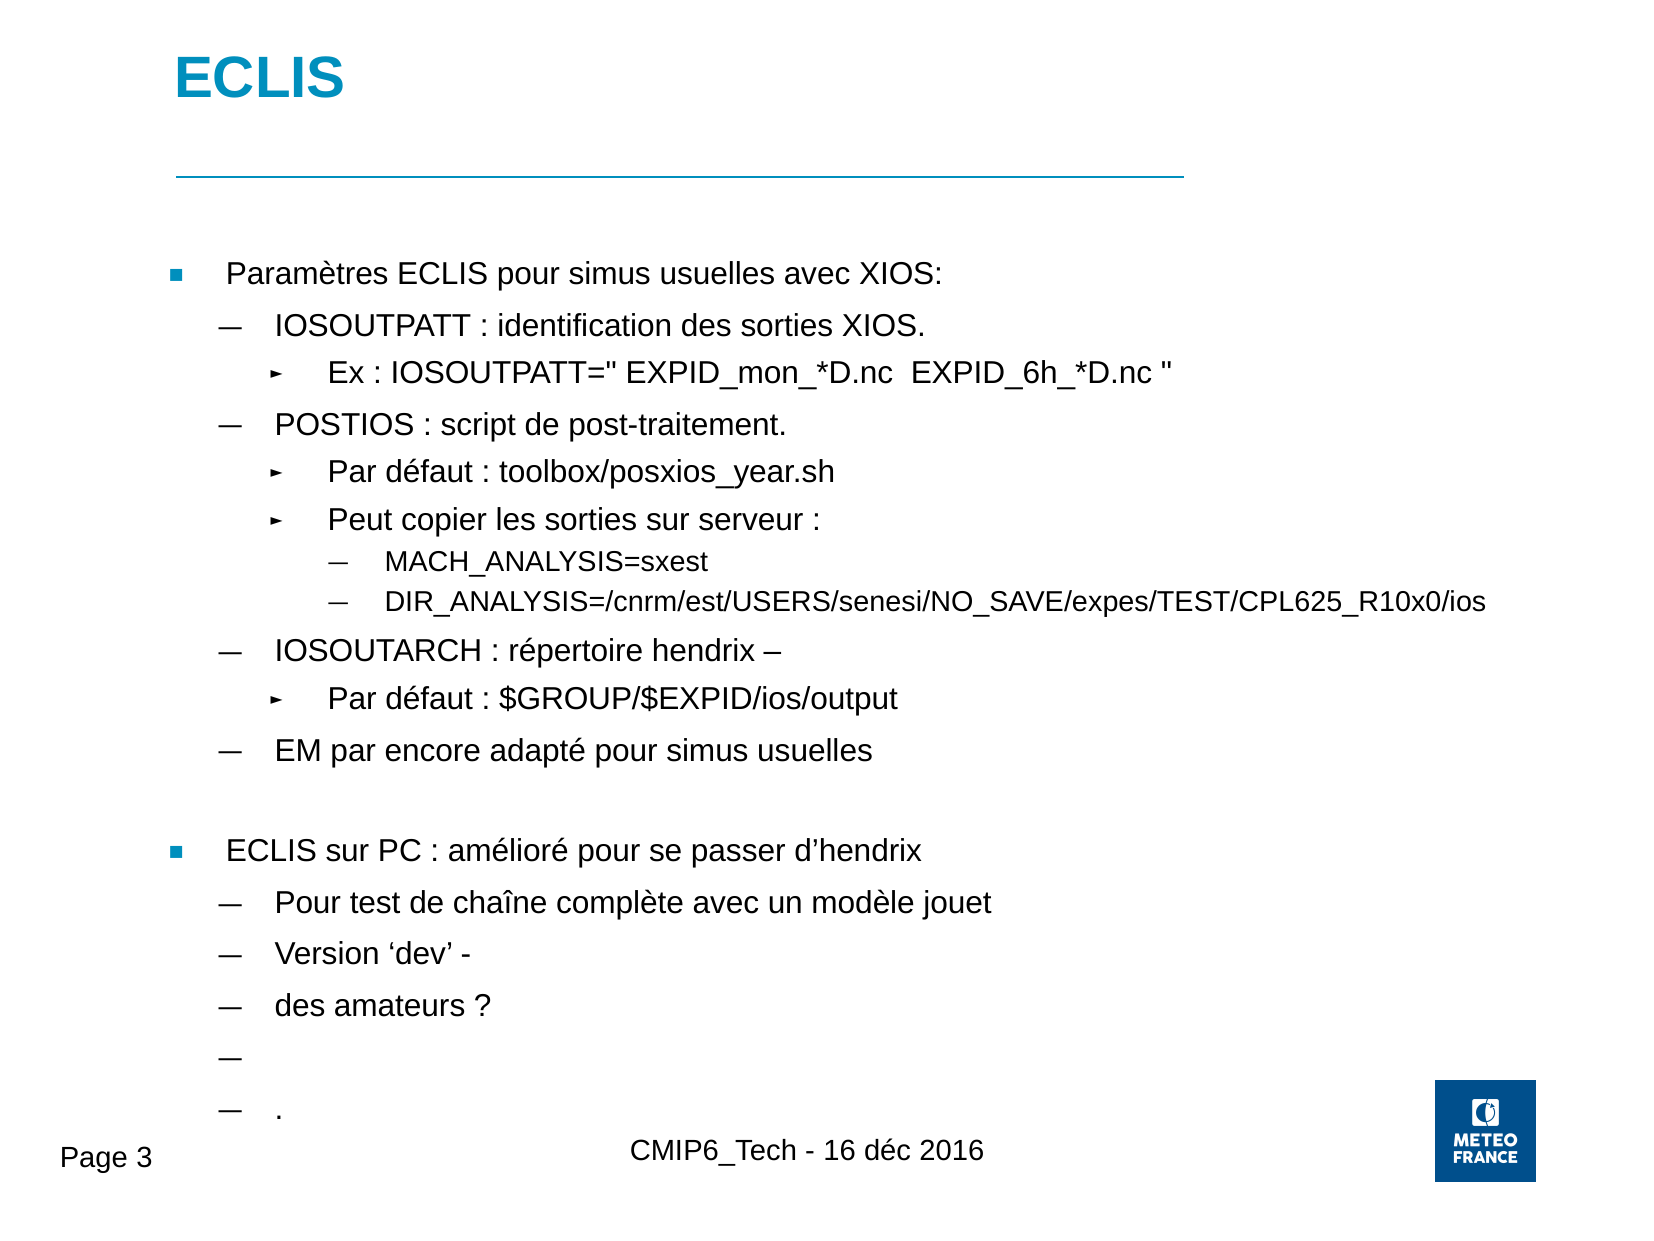

# ECLIS
Paramètres ECLIS pour simus usuelles avec XIOS:
IOSOUTPATT : identification des sorties XIOS.
Ex : IOSOUTPATT=" EXPID_mon_*D.nc EXPID_6h_*D.nc "
POSTIOS : script de post-traitement.
Par défaut : toolbox/posxios_year.sh
Peut copier les sorties sur serveur :
MACH_ANALYSIS=sxest
DIR_ANALYSIS=/cnrm/est/USERS/senesi/NO_SAVE/expes/TEST/CPL625_R10x0/ios
IOSOUTARCH : répertoire hendrix –
Par défaut : $GROUP/$EXPID/ios/output
EM par encore adapté pour simus usuelles
ECLIS sur PC : amélioré pour se passer d’hendrix
Pour test de chaîne complète avec un modèle jouet
Version ‘dev’ -
des amateurs ?
.
CMIP6_Tech - 16 déc 2016
3